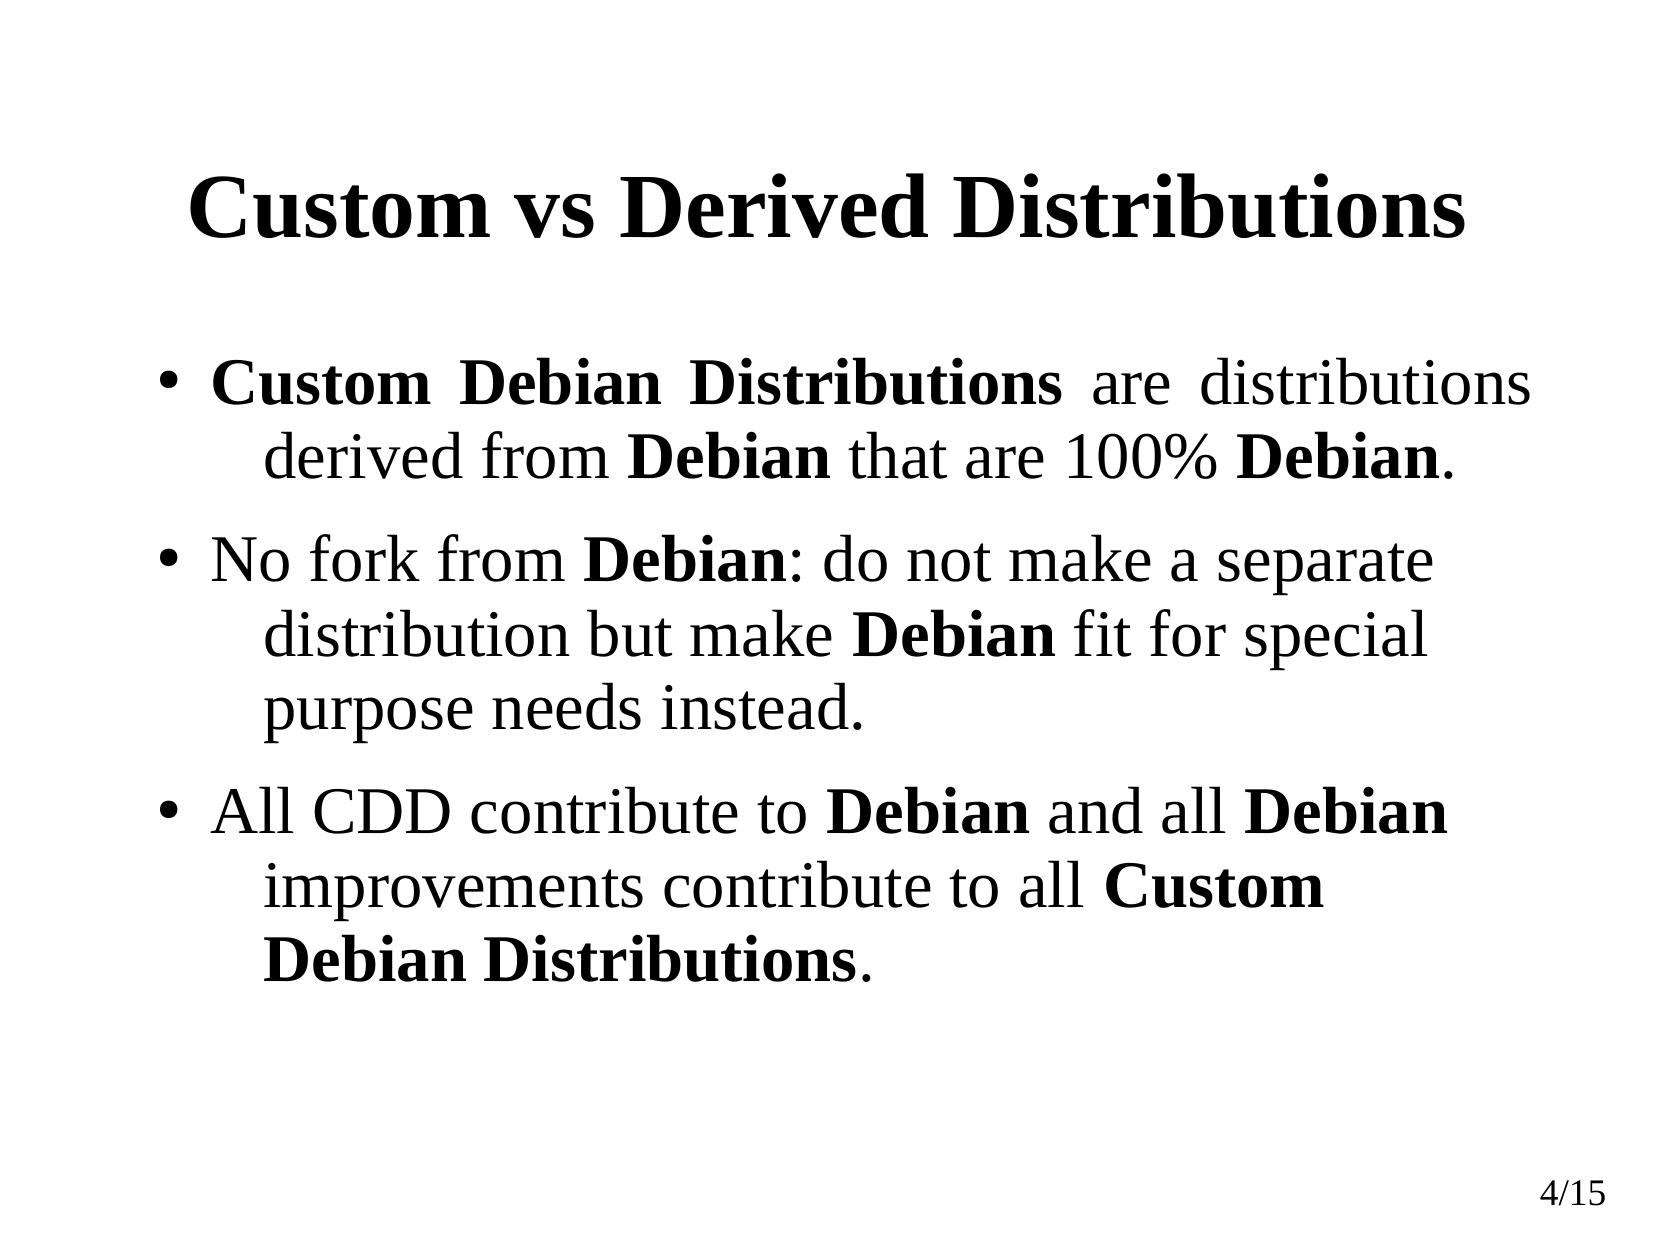

# Custom vs Derived Distributions
Custom Debian Distributions are distributions derived from Debian that are 100% Debian.
No fork from Debian: do not make a separate distribution but make Debian fit for special purpose needs instead.
All CDD contribute to Debian and all Debian improvements contribute to all Custom Debian Distributions.